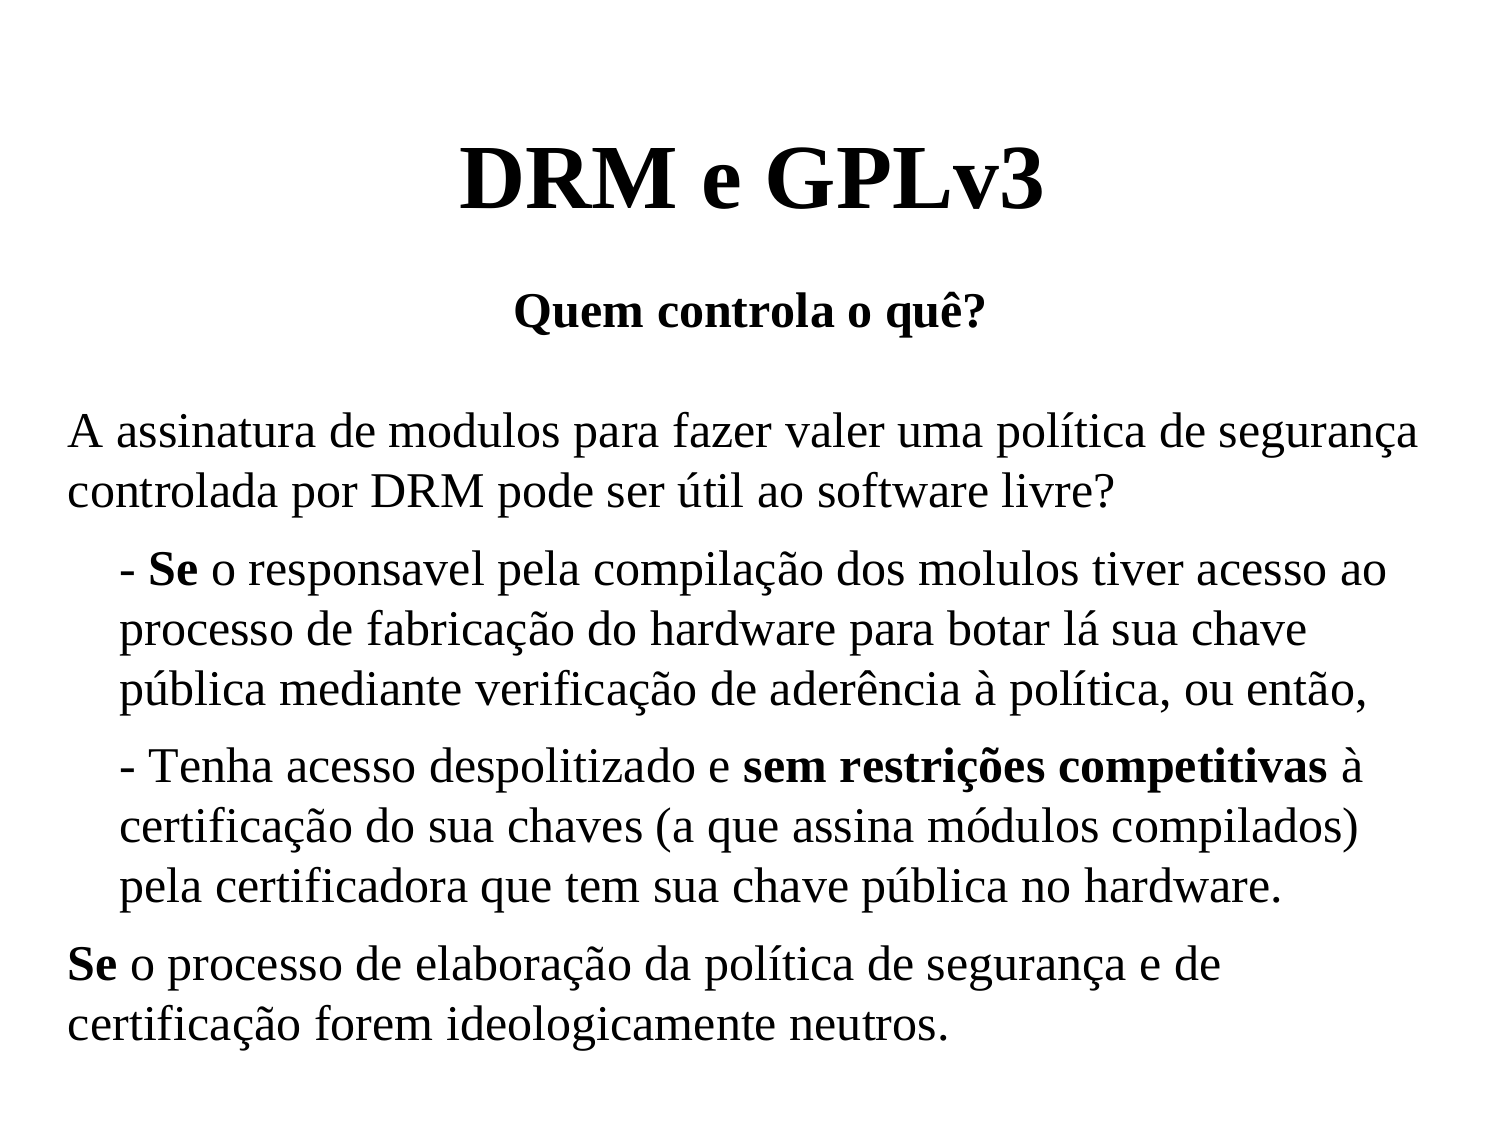

# DRM e GPLv3
Quem controla o quê?
A assinatura de modulos para fazer valer uma política de segurança controlada por DRM pode ser útil ao software livre?
- Se o responsavel pela compilação dos molulos tiver acesso ao processo de fabricação do hardware para botar lá sua chave pública mediante verificação de aderência à política, ou então,
- Tenha acesso despolitizado e sem restrições competitivas à certificação do sua chaves (a que assina módulos compilados) pela certificadora que tem sua chave pública no hardware.
Se o processo de elaboração da política de segurança e de certificação forem ideologicamente neutros.